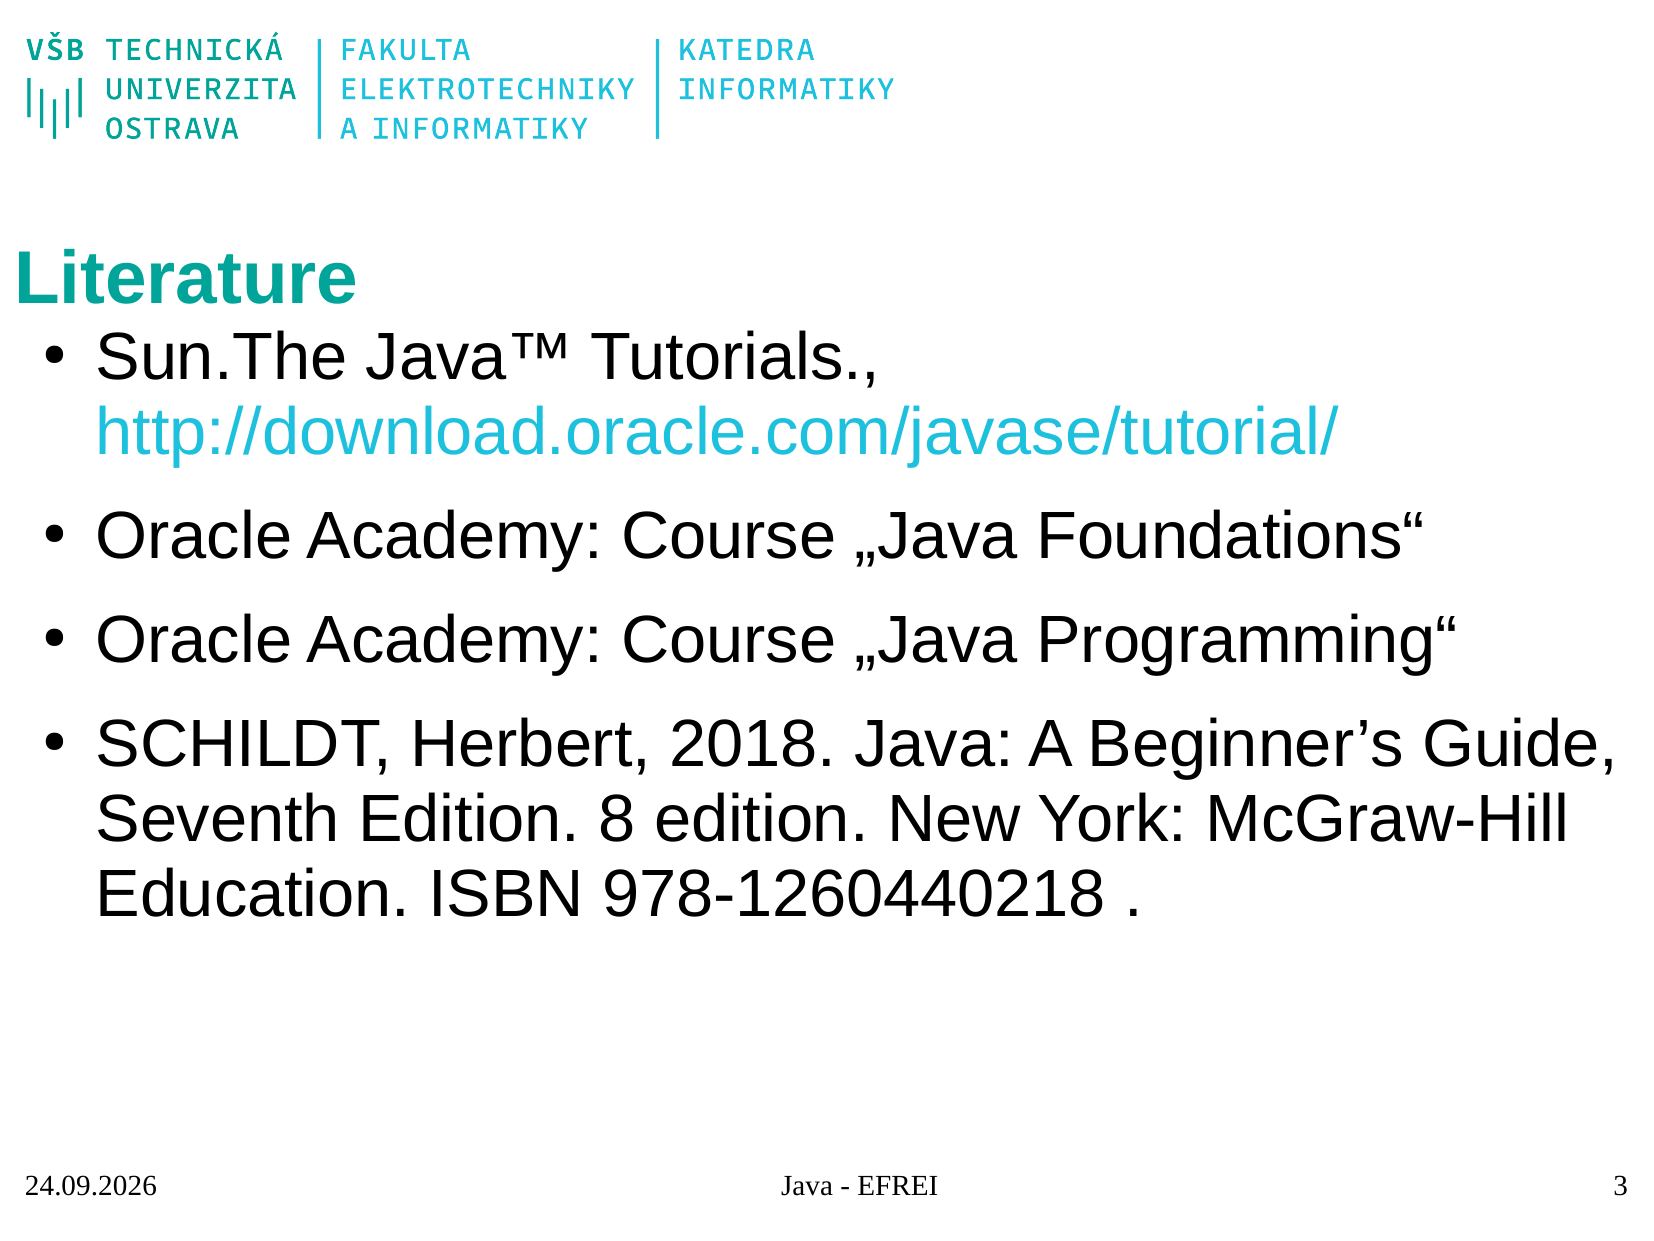

# Literature
Sun.The Java™ Tutorials., http://download.oracle.com/javase/tutorial/
Oracle Academy: Course „Java Foundations“
Oracle Academy: Course „Java Programming“
SCHILDT, Herbert, 2018. Java: A Beginner’s Guide, Seventh Edition. 8 edition. New York: McGraw-Hill Education. ISBN 978-1260440218 .
Java - EFREI
3